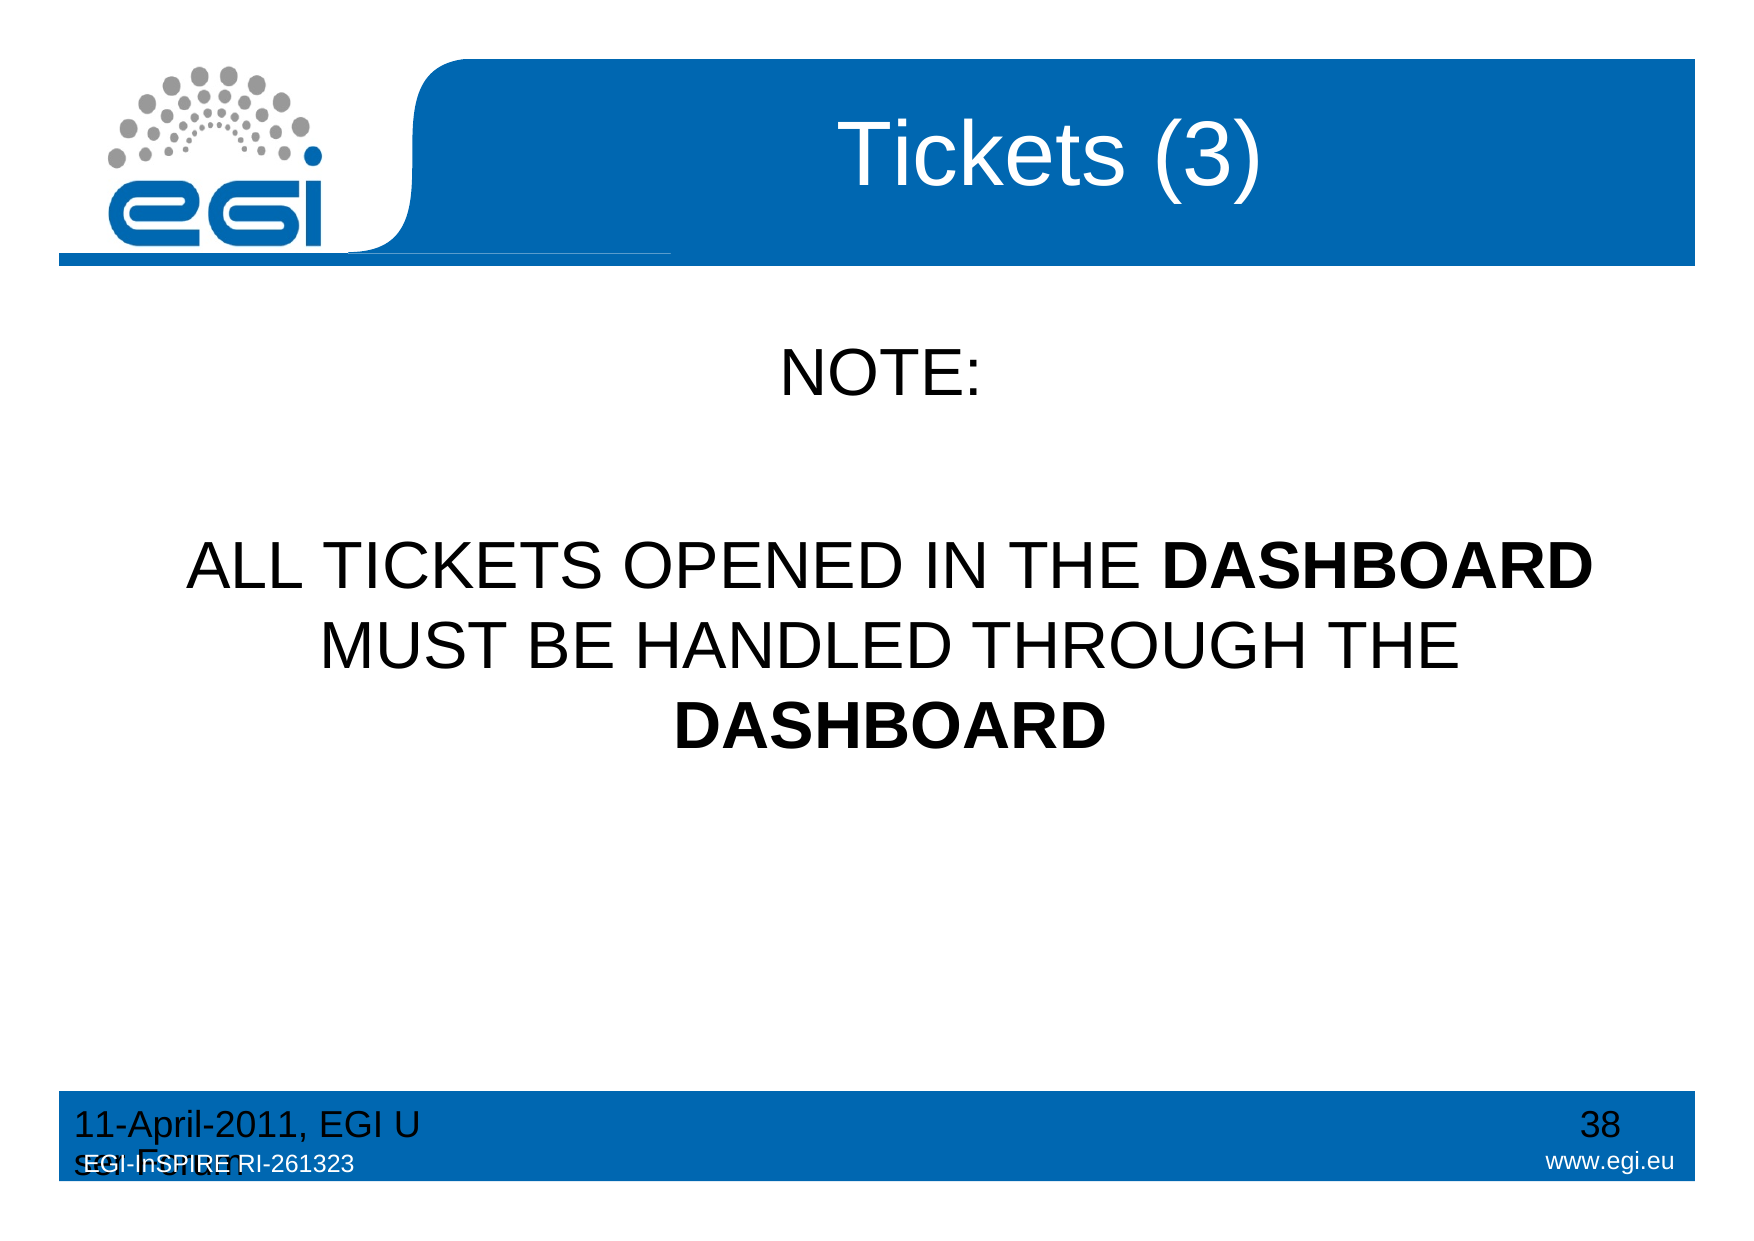

# Tickets (3)
NOTE:
ALL TICKETS OPENED IN THE DASHBOARD MUST BE HANDLED THROUGH THE DASHBOARD
11-April-2011, EGI User Forum
38
Training Guide